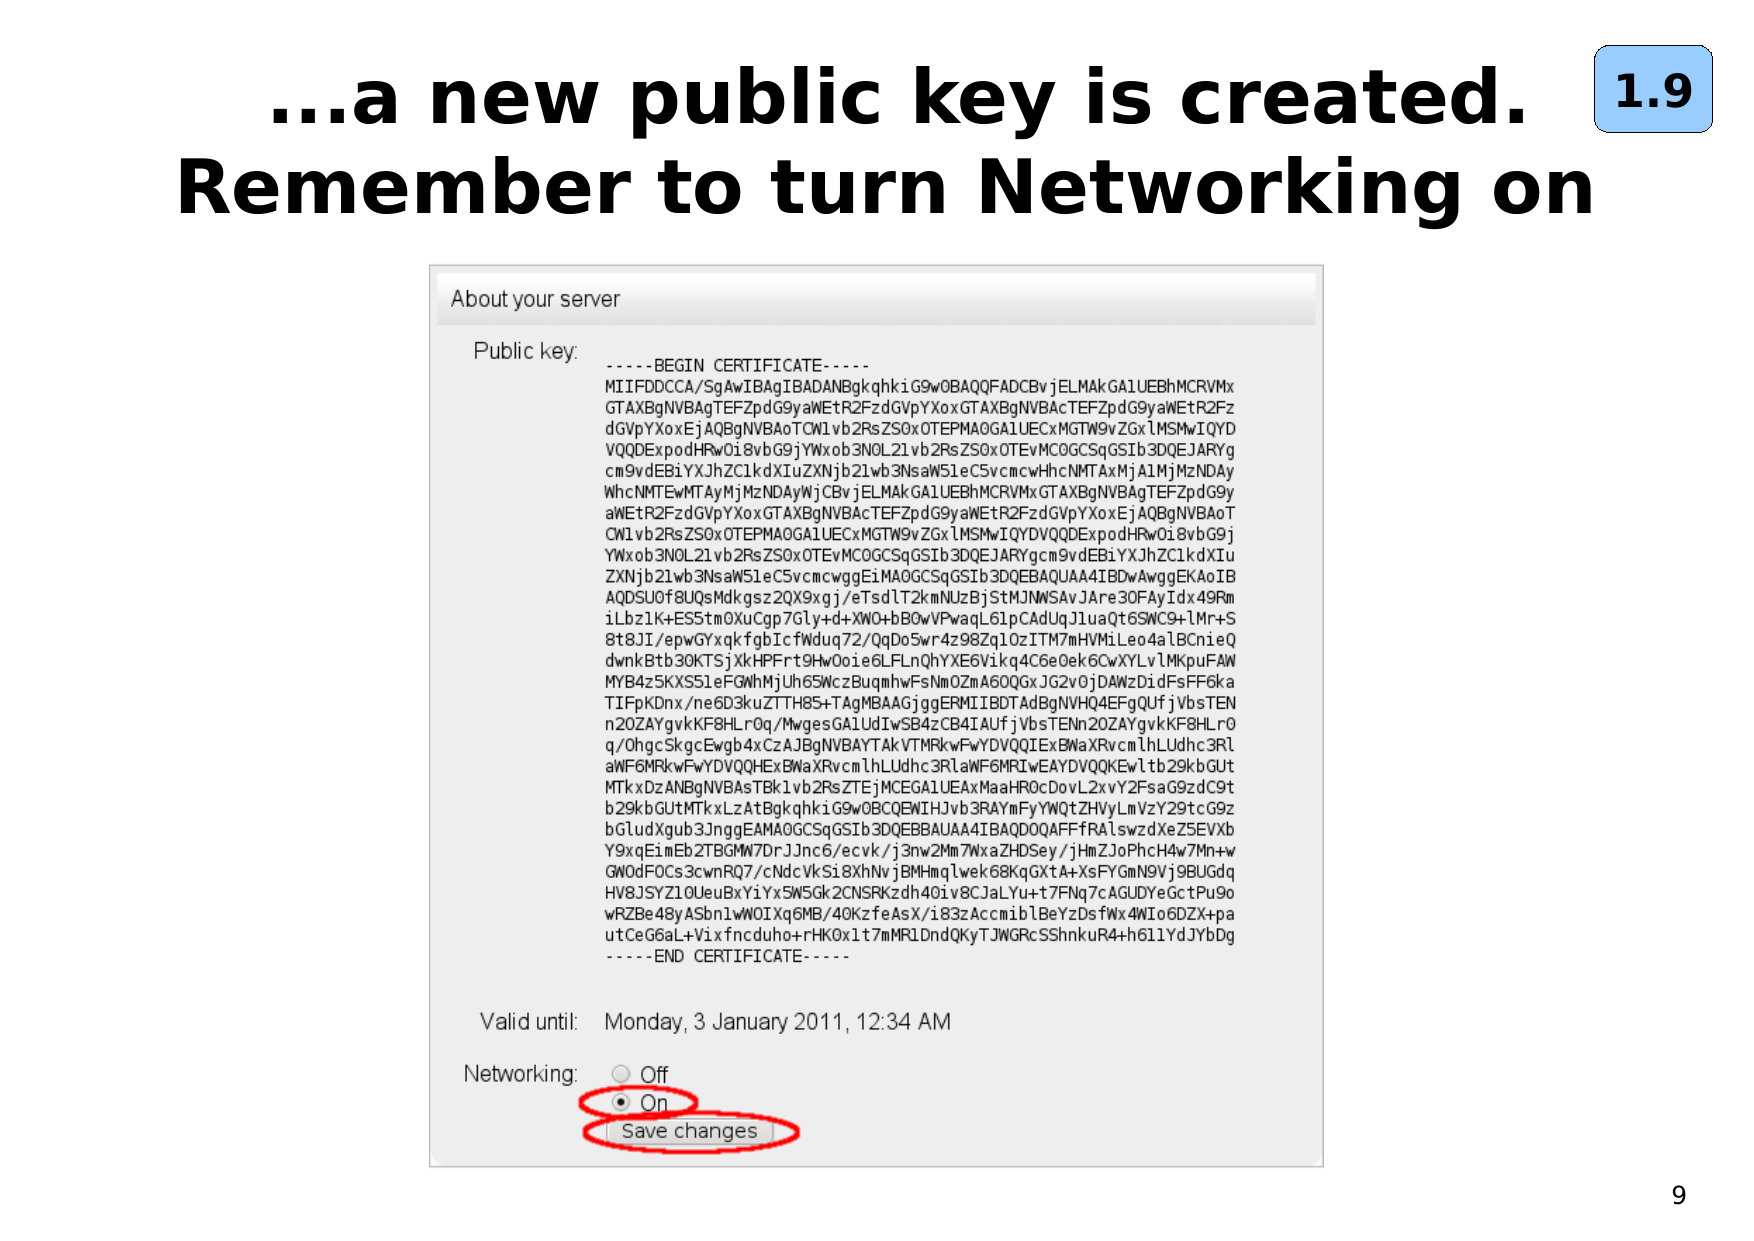

# ...a new public key is created. Remember to turn Networking on
1.9
9